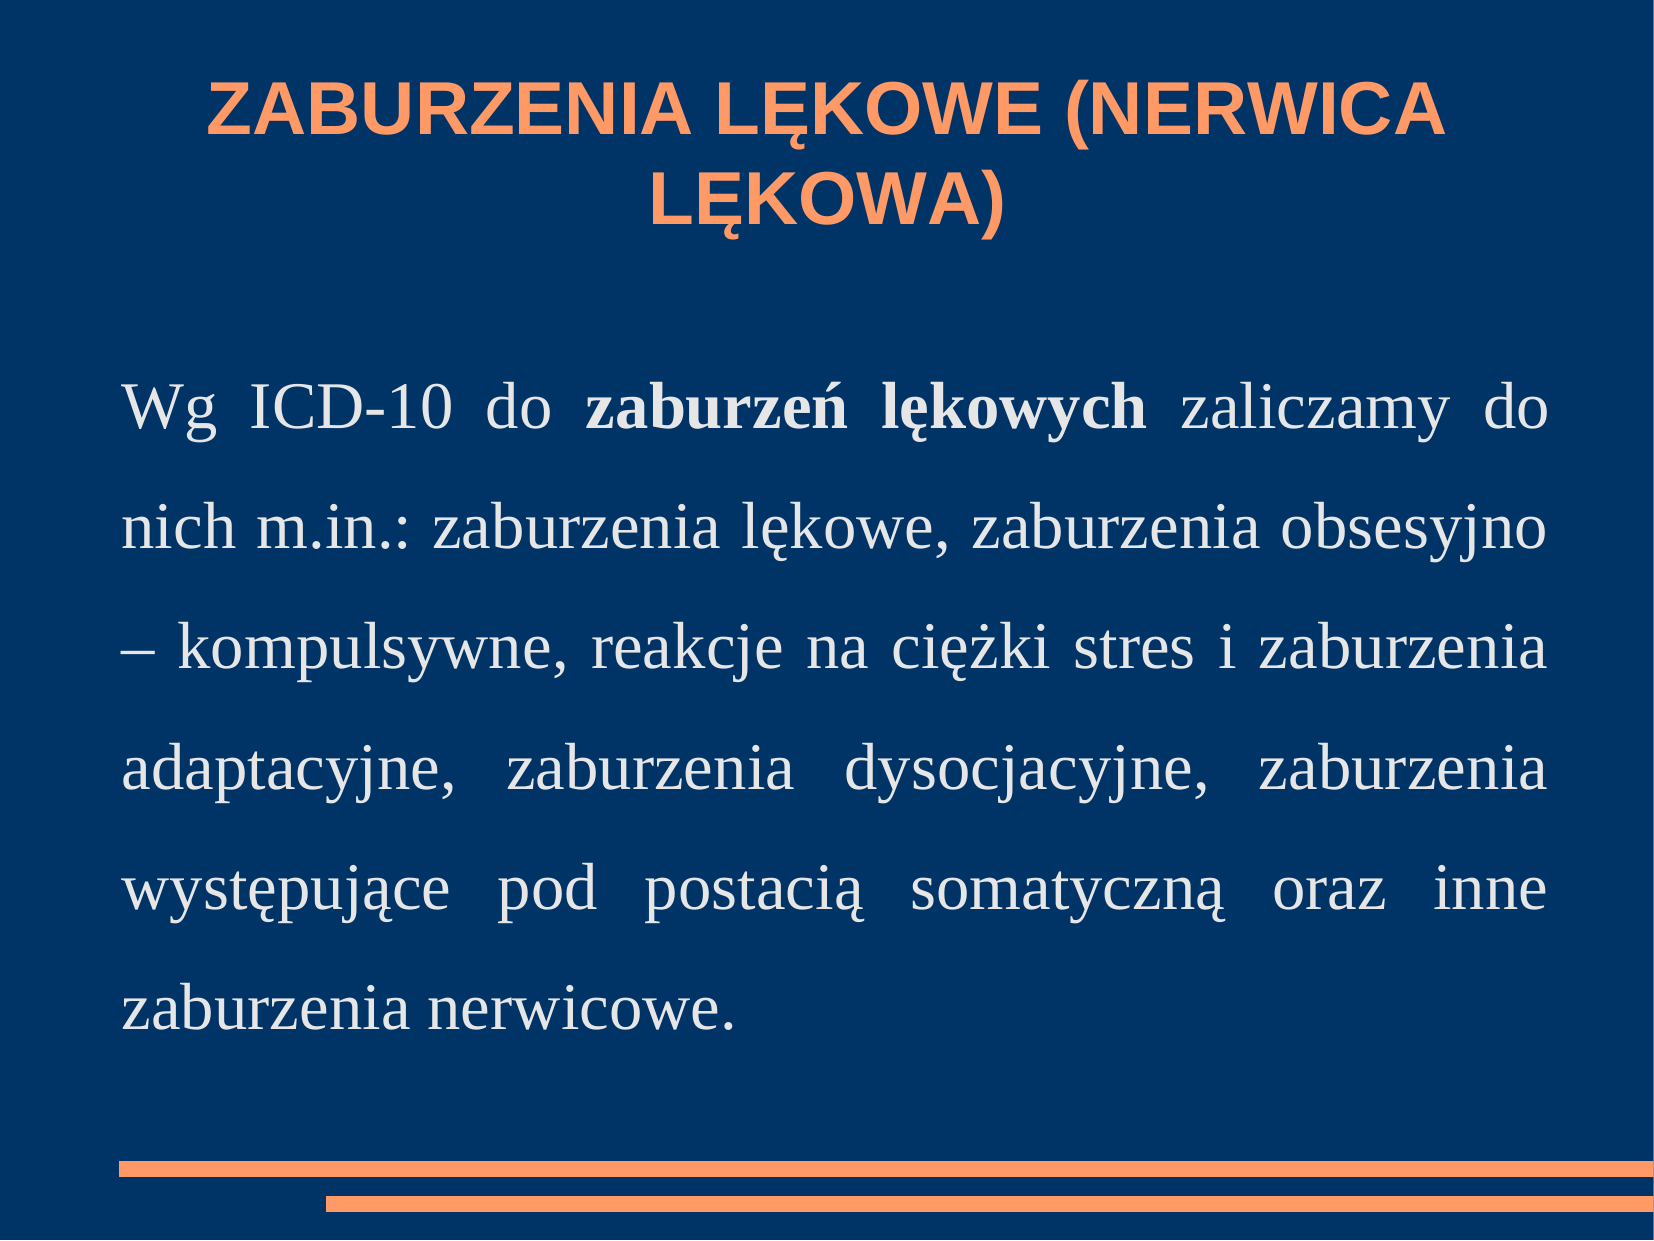

# ZABURZENIA LĘKOWE (NERWICA LĘKOWA)
Wg ICD-10 do zaburzeń lękowych zaliczamy do nich m.in.: zaburzenia lękowe, zaburzenia obsesyjno – kompulsywne, reakcje na ciężki stres i zaburzenia adaptacyjne, zaburzenia dysocjacyjne, zaburzenia występujące pod postacią somatyczną oraz inne zaburzenia nerwicowe.